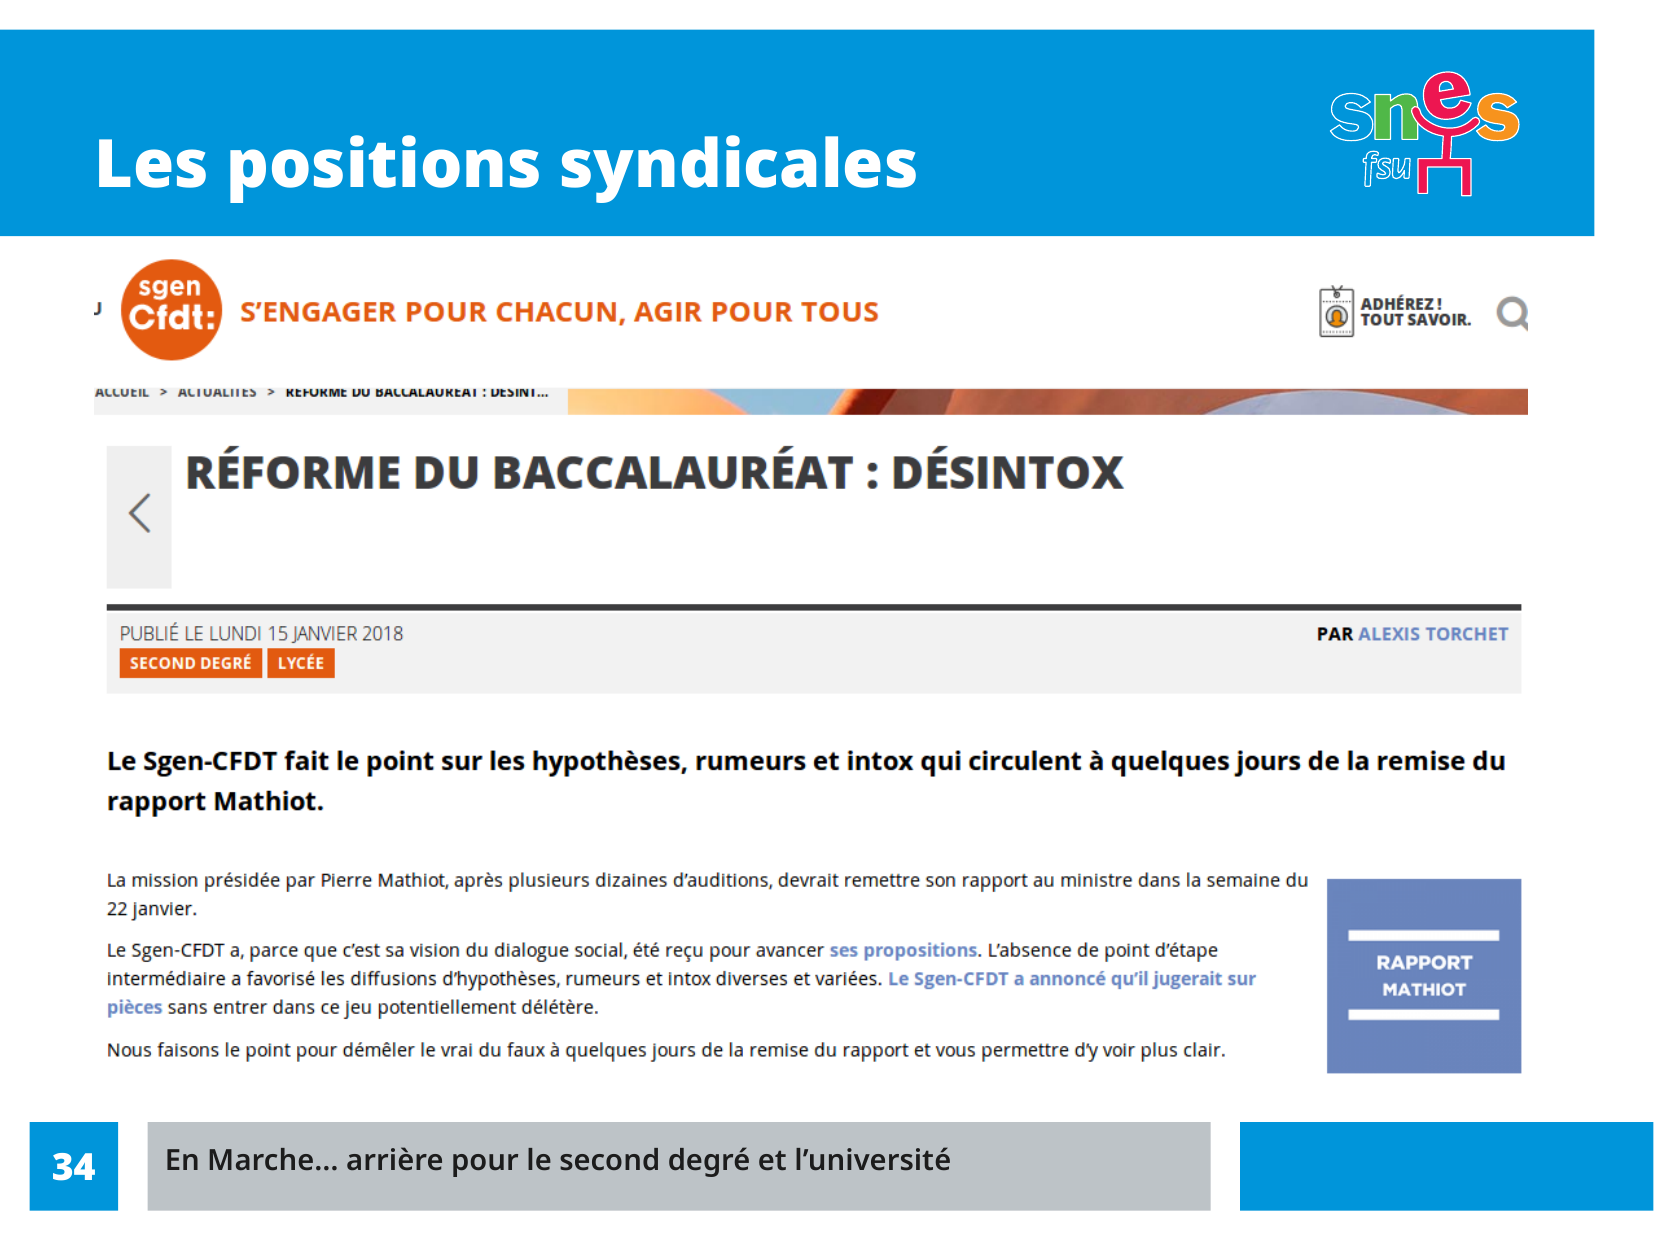

# Les positions syndicales
34
En Marche… arrière pour le second degré et l’université